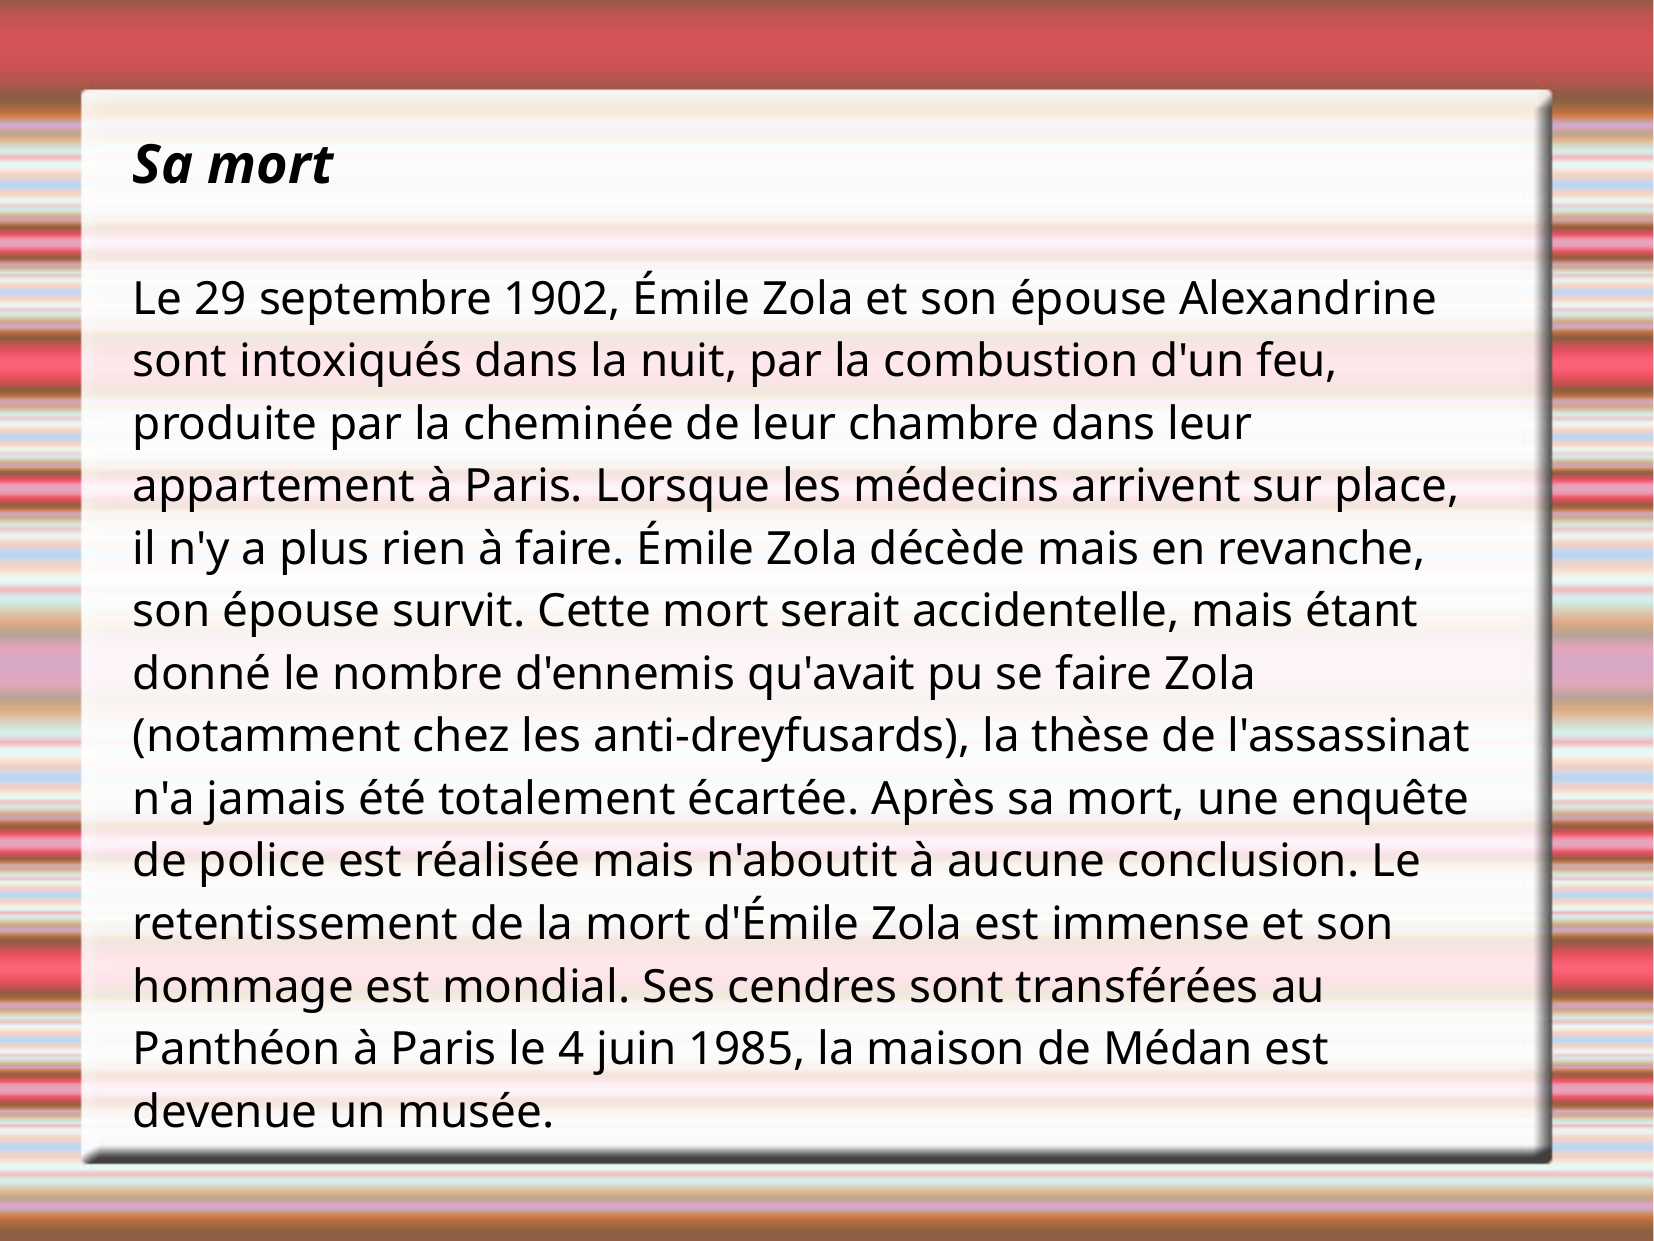

Sa mort
Le 29 septembre 1902, Émile Zola et son épouse Alexandrine sont intoxiqués dans la nuit, par la combustion d'un feu, produite par la cheminée de leur chambre dans leur appartement à Paris. Lorsque les médecins arrivent sur place, il n'y a plus rien à faire. Émile Zola décède mais en revanche, son épouse survit. Cette mort serait accidentelle, mais étant donné le nombre d'ennemis qu'avait pu se faire Zola (notamment chez les anti-dreyfusards), la thèse de l'assassinat n'a jamais été totalement écartée. Après sa mort, une enquête de police est réalisée mais n'aboutit à aucune conclusion. Le retentissement de la mort d'Émile Zola est immense et son hommage est mondial. Ses cendres sont transférées au Panthéon à Paris le 4 juin 1985, la maison de Médan est devenue un musée.